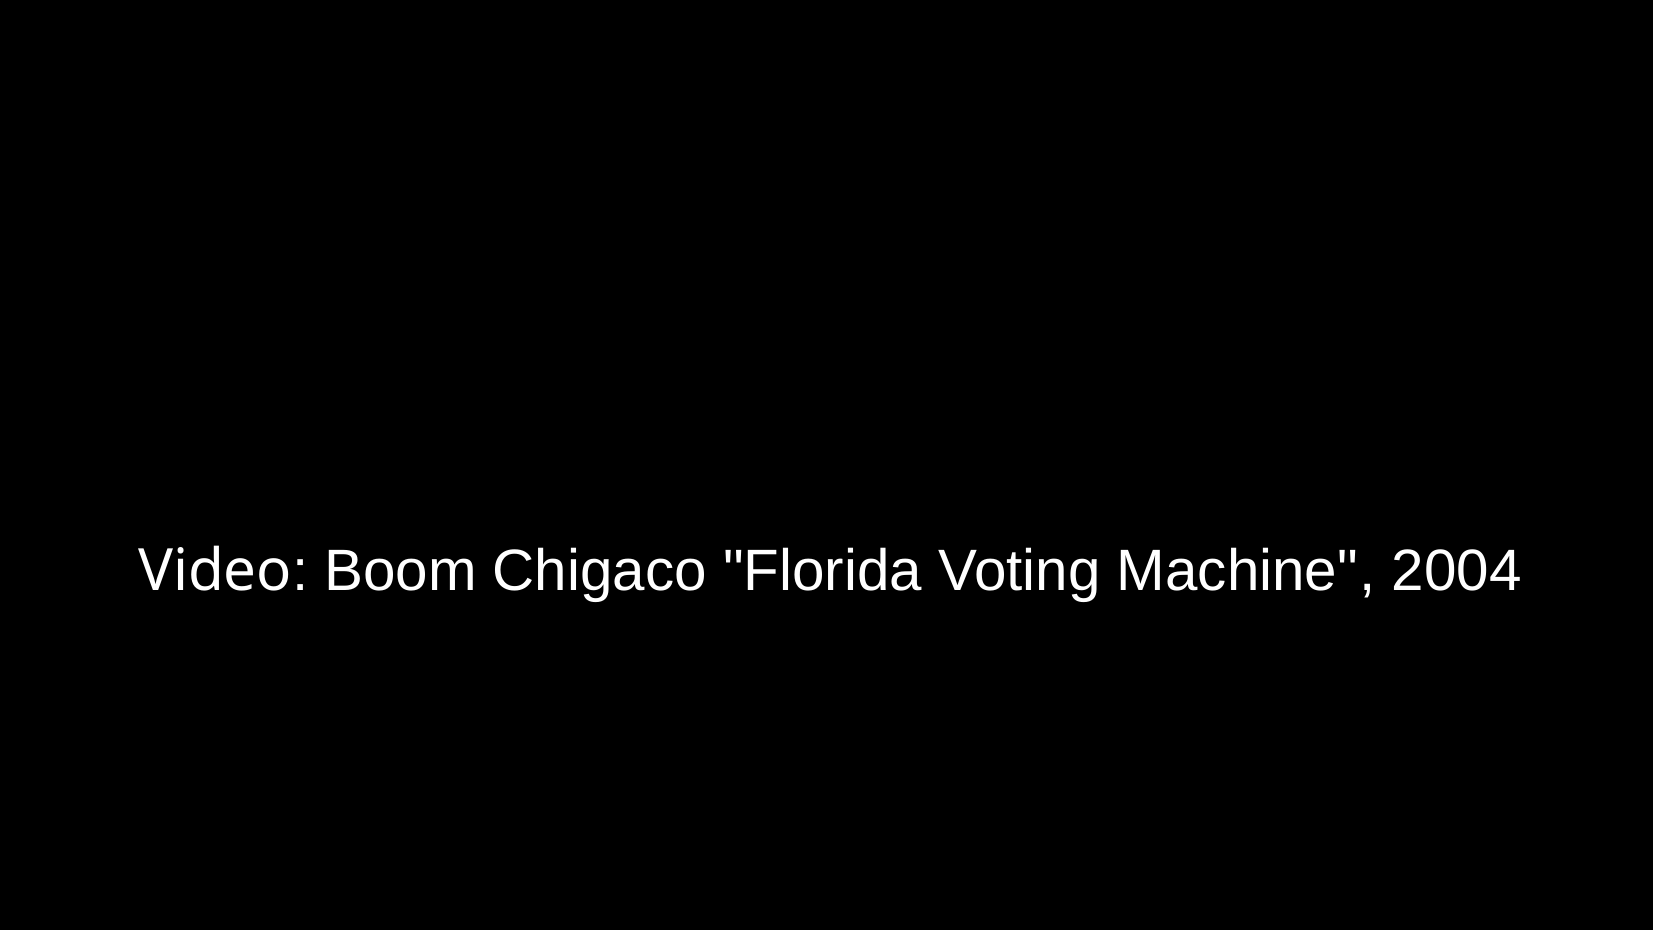

Video: Boom Chigaco "Florida Voting Machine", 2004